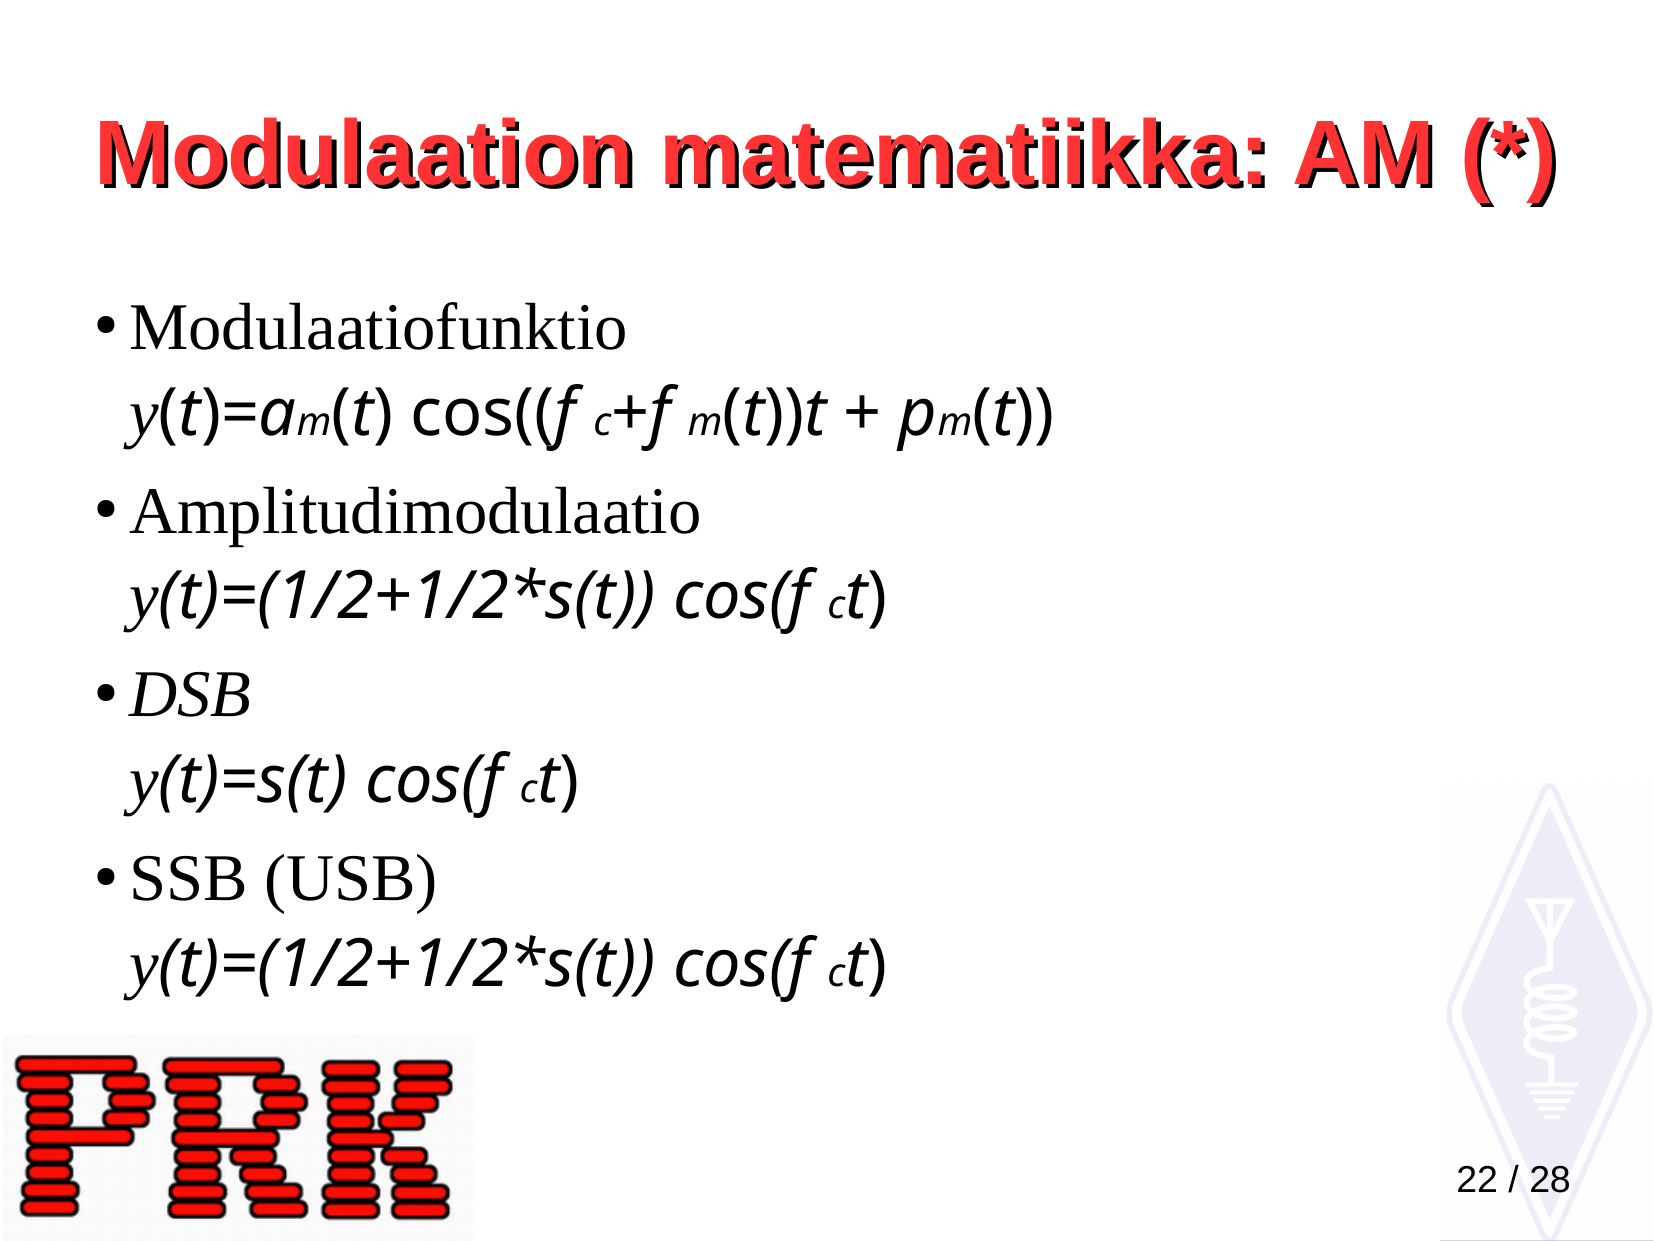

# Modulaation matematiikka: AM (*)
Modulaatiofunktio
y(t)=am(t) cos((f c+f m(t))t + pm(t))
Amplitudimodulaatio
y(t)=(1/2+1/2*s(t)) cos(f ct)
DSB
y(t)=s(t) cos(f ct)
SSB (USB)
y(t)=(1/2+1/2*s(t)) cos(f ct)
22